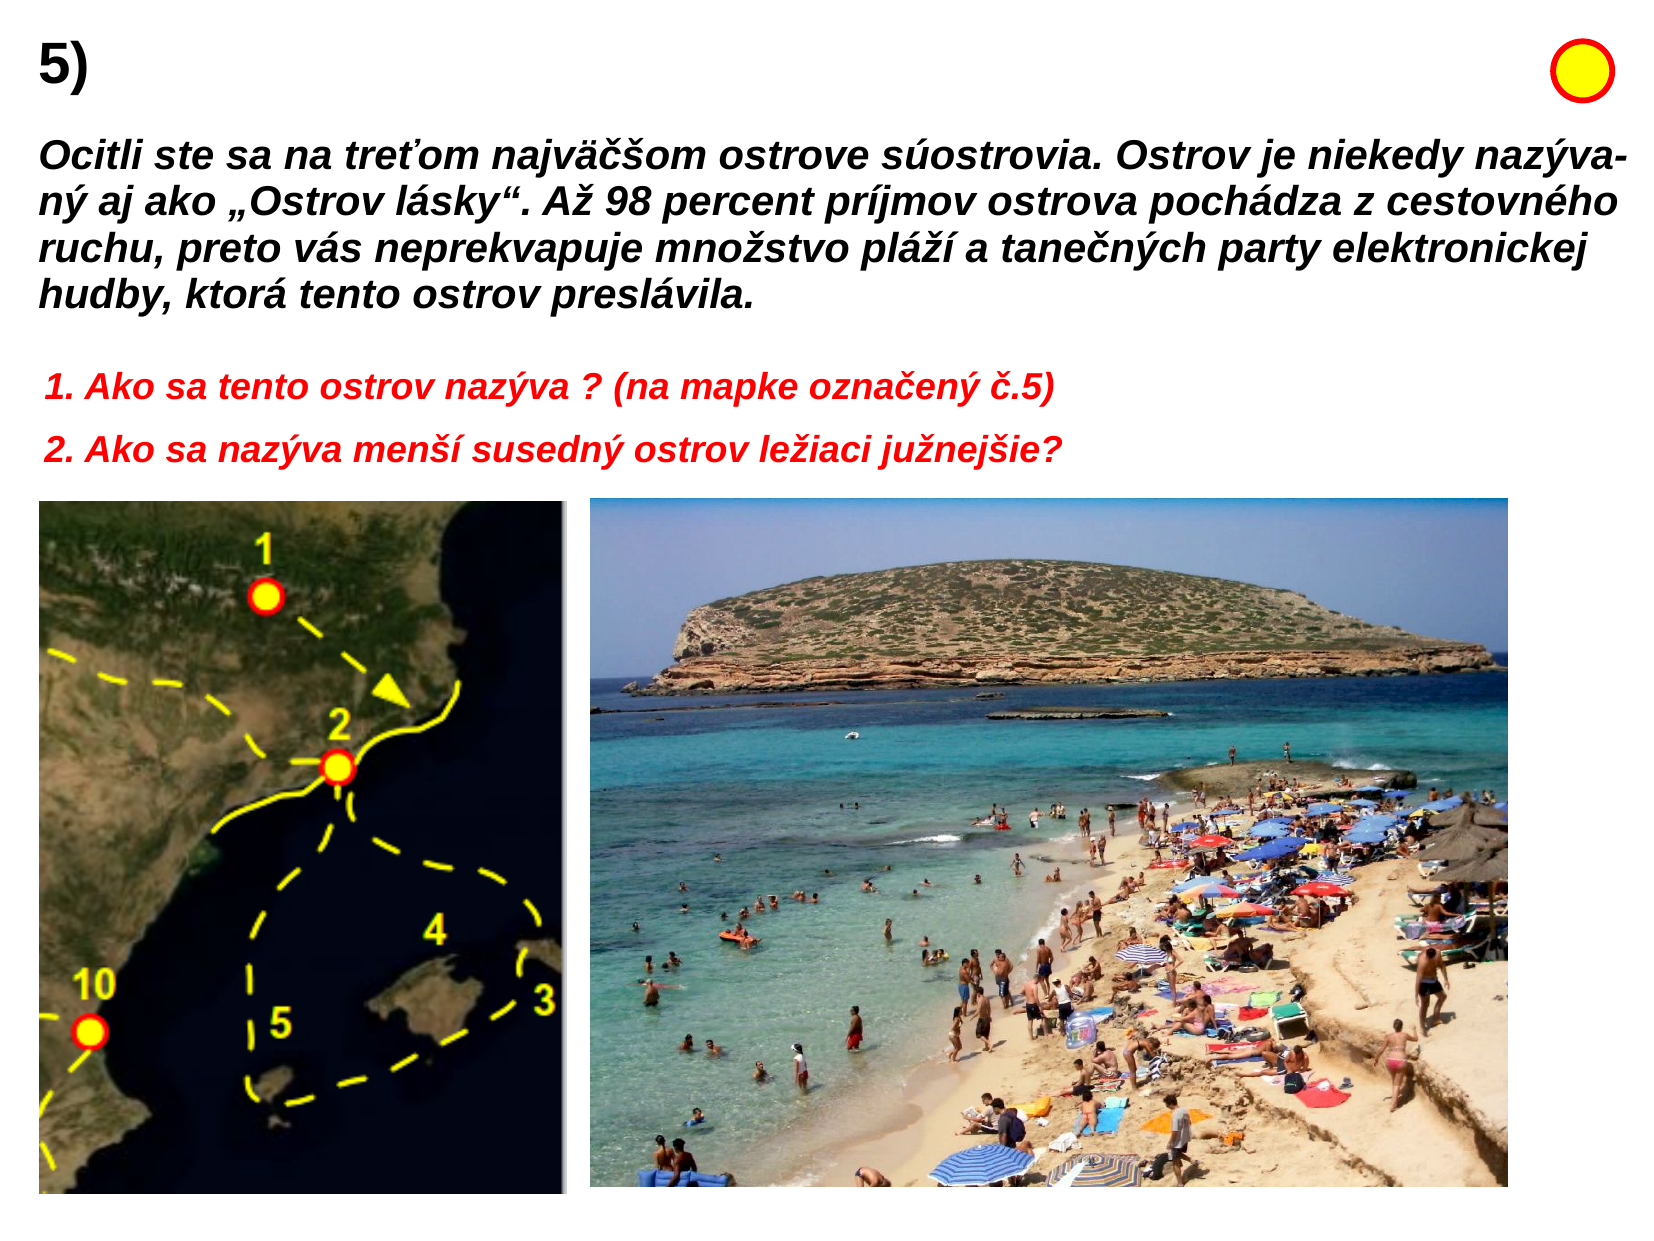

5)
Ocitli ste sa na treťom najväčšom ostrove súostrovia. Ostrov je niekedy nazýva-
ný aj ako „Ostrov lásky“. Až 98 percent príjmov ostrova pochádza z cestovného
ruchu, preto vás neprekvapuje množstvo pláží a tanečných party elektronickej
hudby, ktorá tento ostrov preslávila.
1. Ako sa tento ostrov nazýva ? (na mapke označený č.5)
2. Ako sa nazýva menší susedný ostrov ležiaci južnejšie?